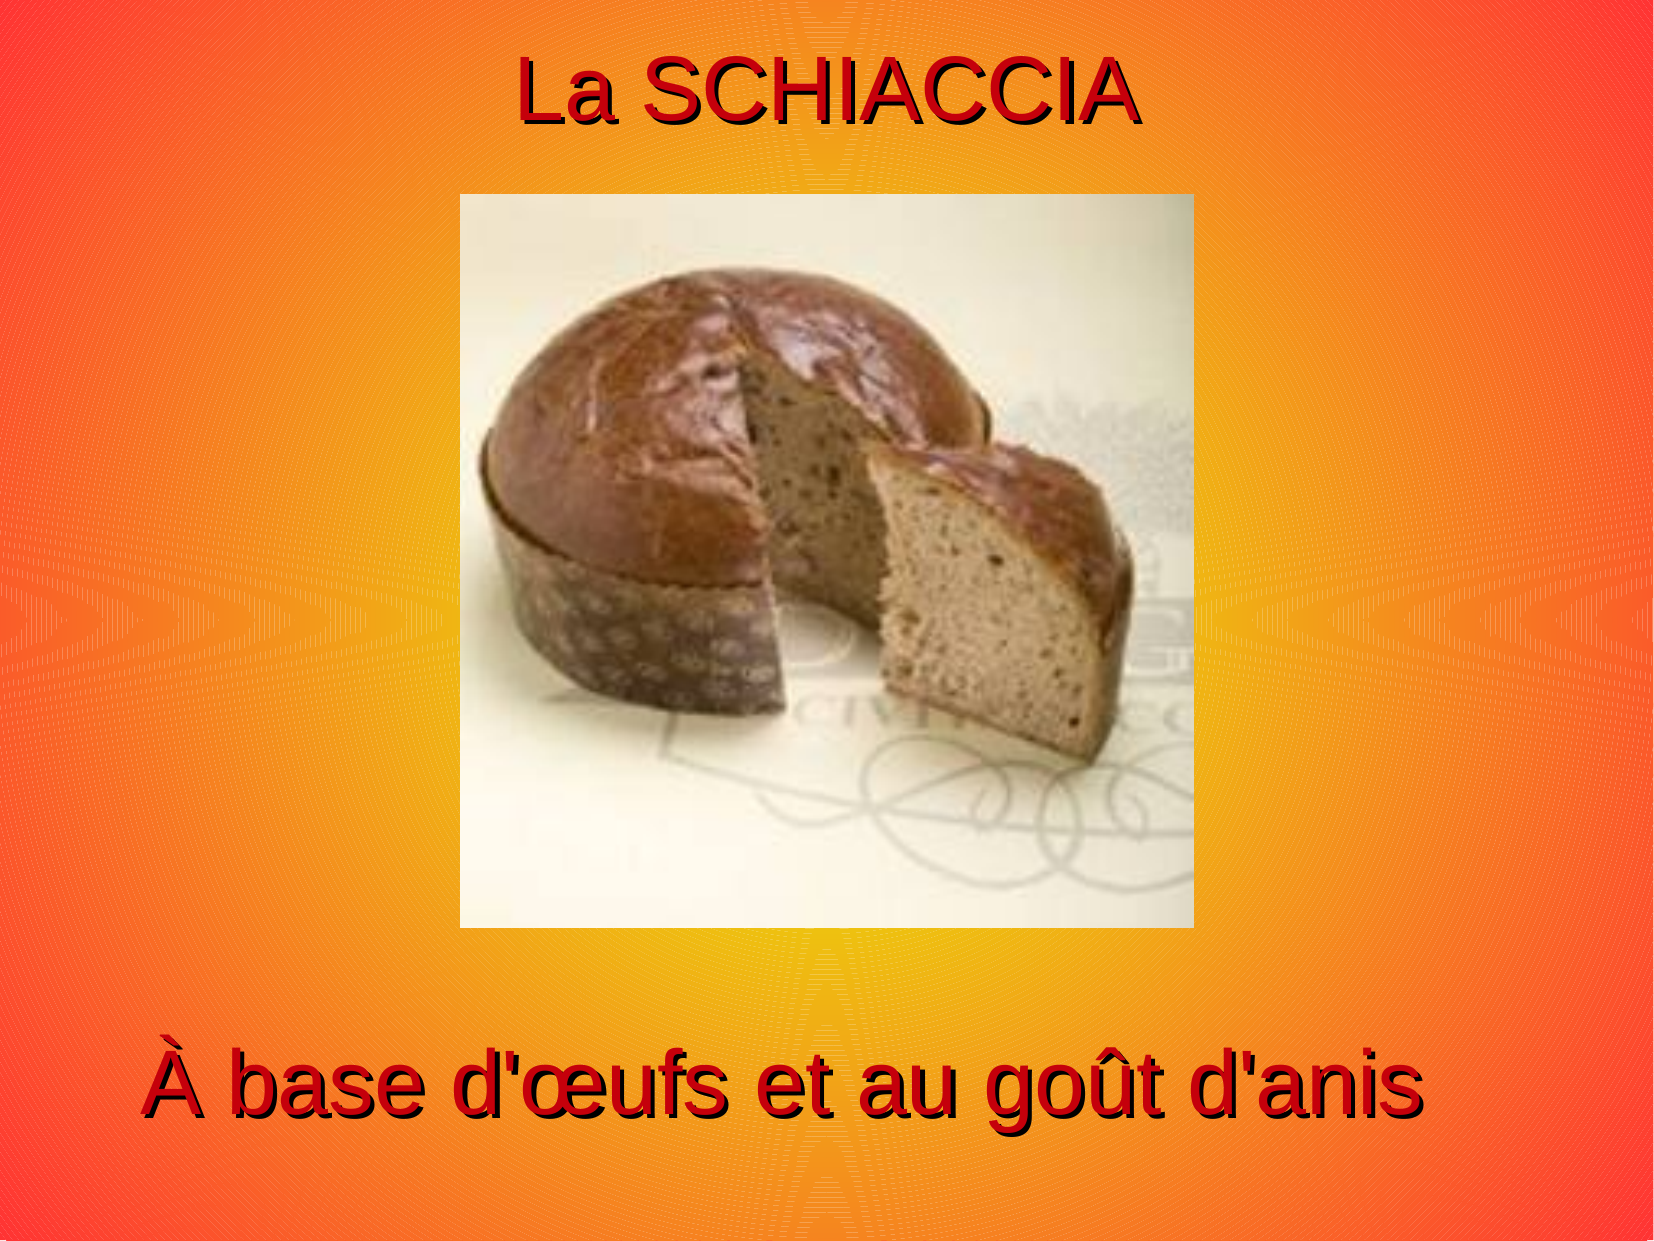

La SCHIACCIA
# À base d'œufs et au goût d'anis